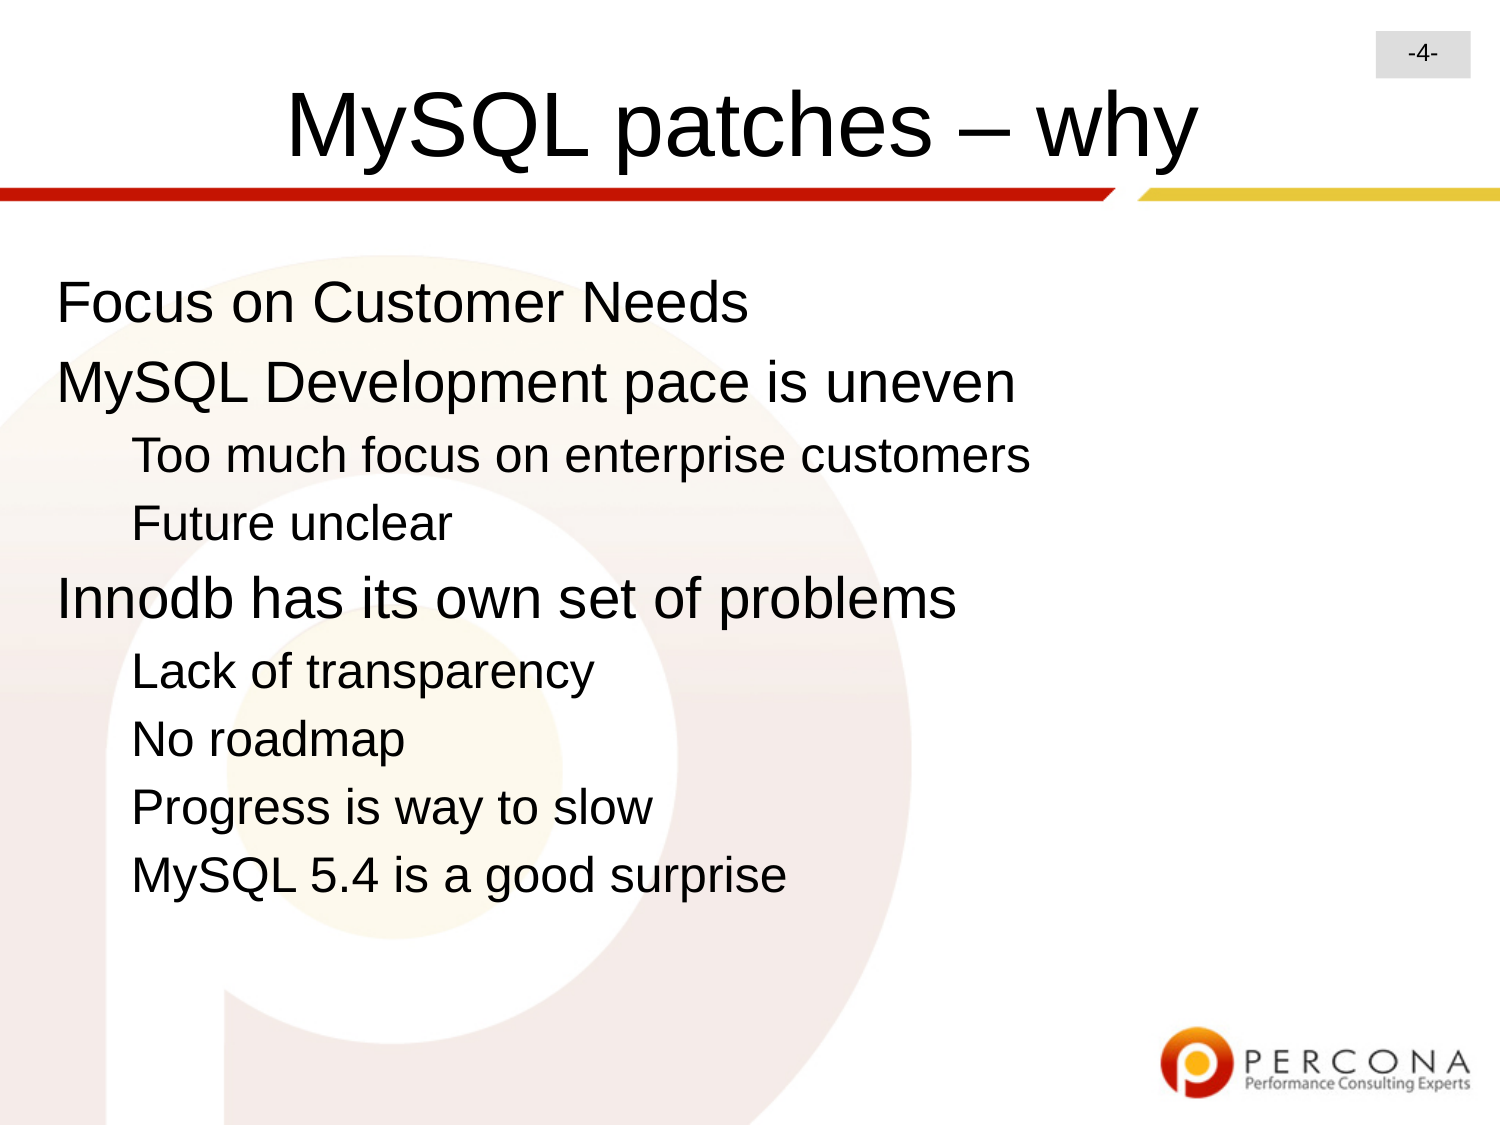

# MySQL patches – why
Focus on Customer Needs
MySQL Development pace is uneven
Too much focus on enterprise customers
Future unclear
Innodb has its own set of problems
Lack of transparency
No roadmap
Progress is way to slow
MySQL 5.4 is a good surprise